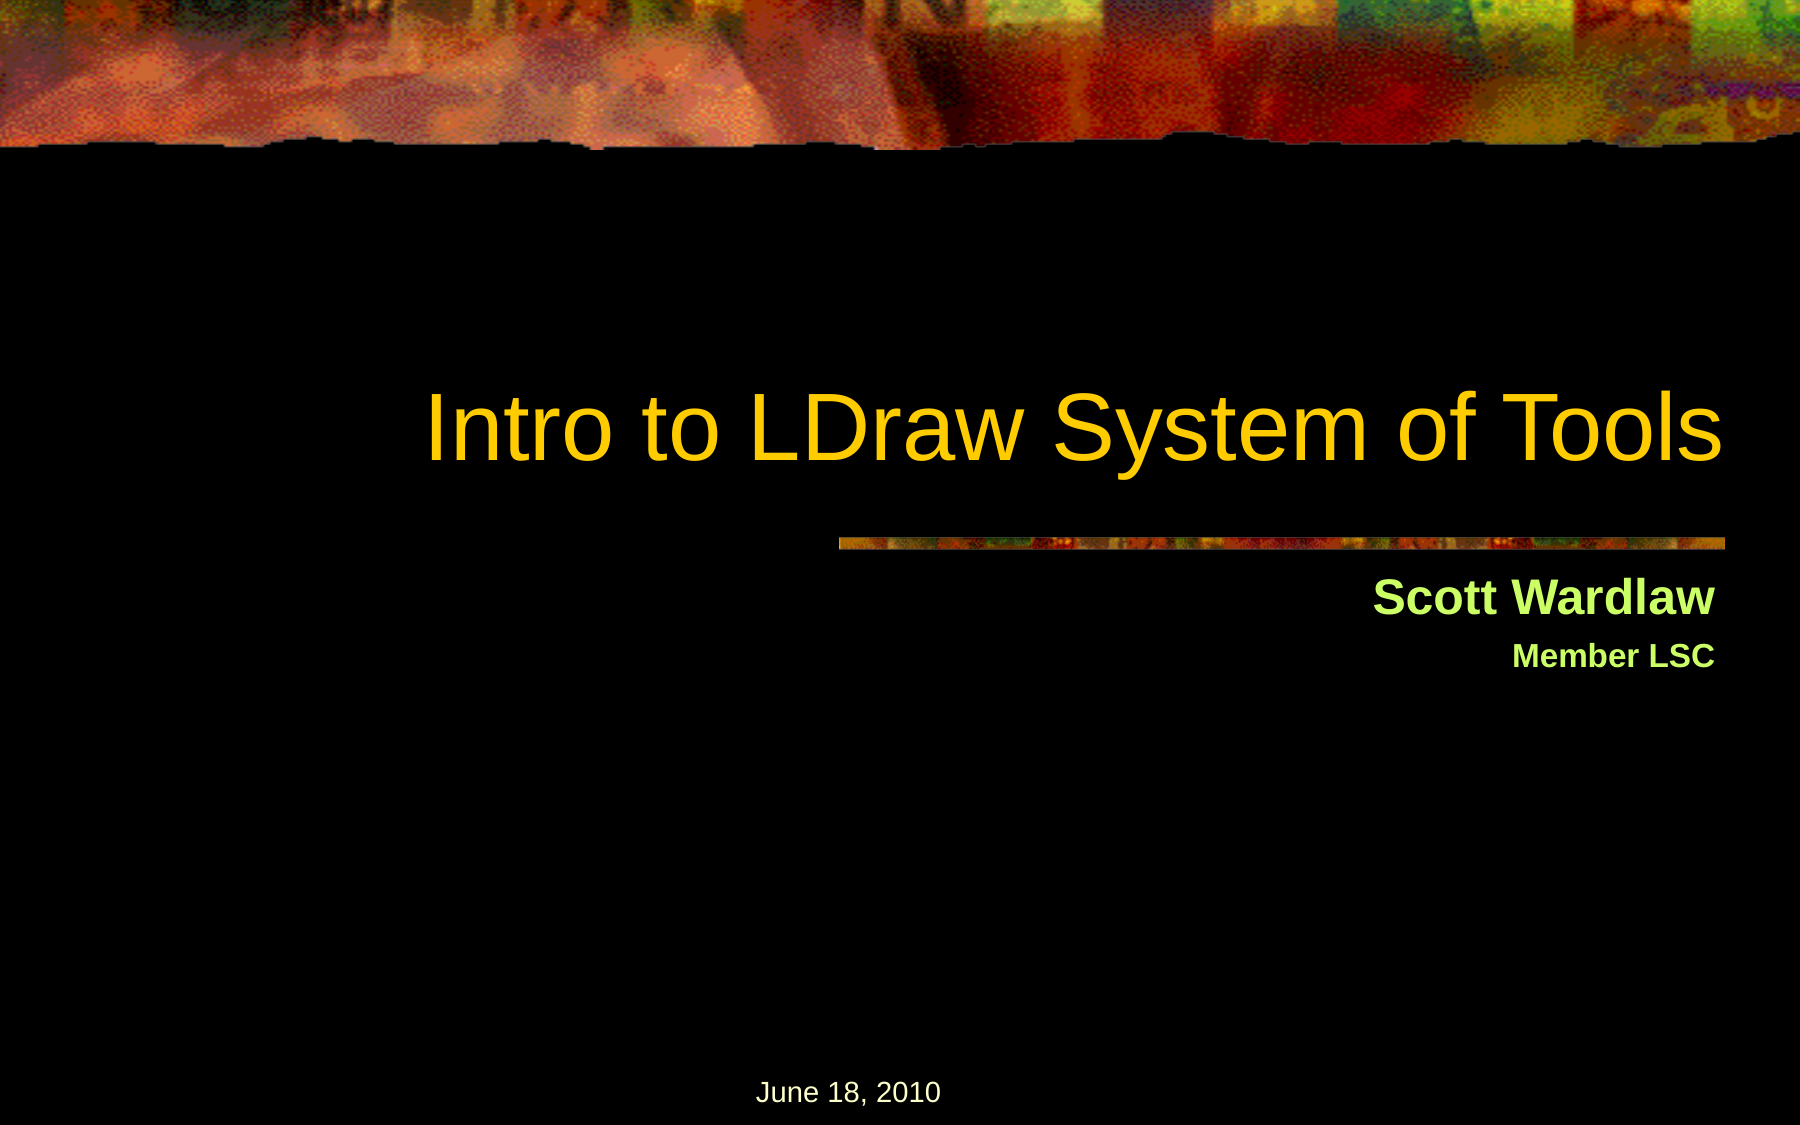

# Intro to LDraw System of Tools
Scott Wardlaw
Member LSC